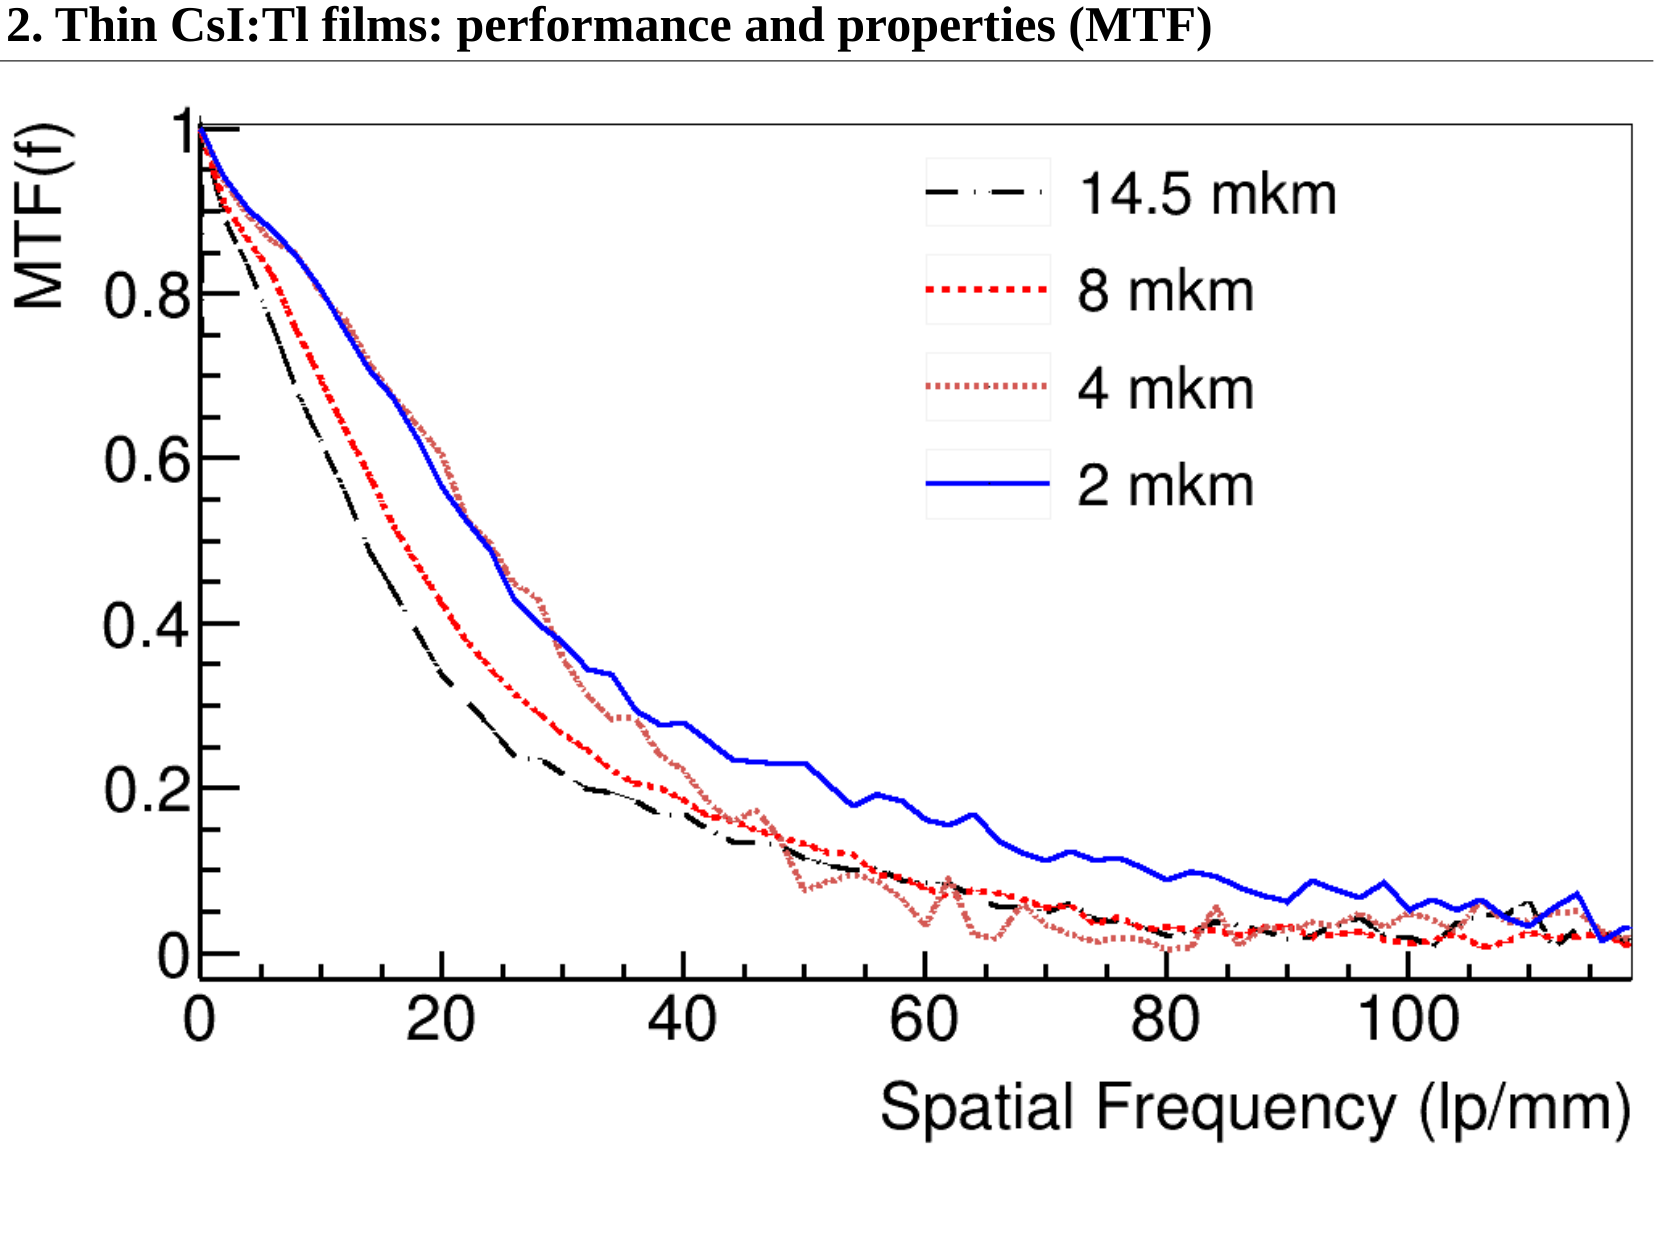

2. Thin CsI:Tl films: performance and properties (MTF)